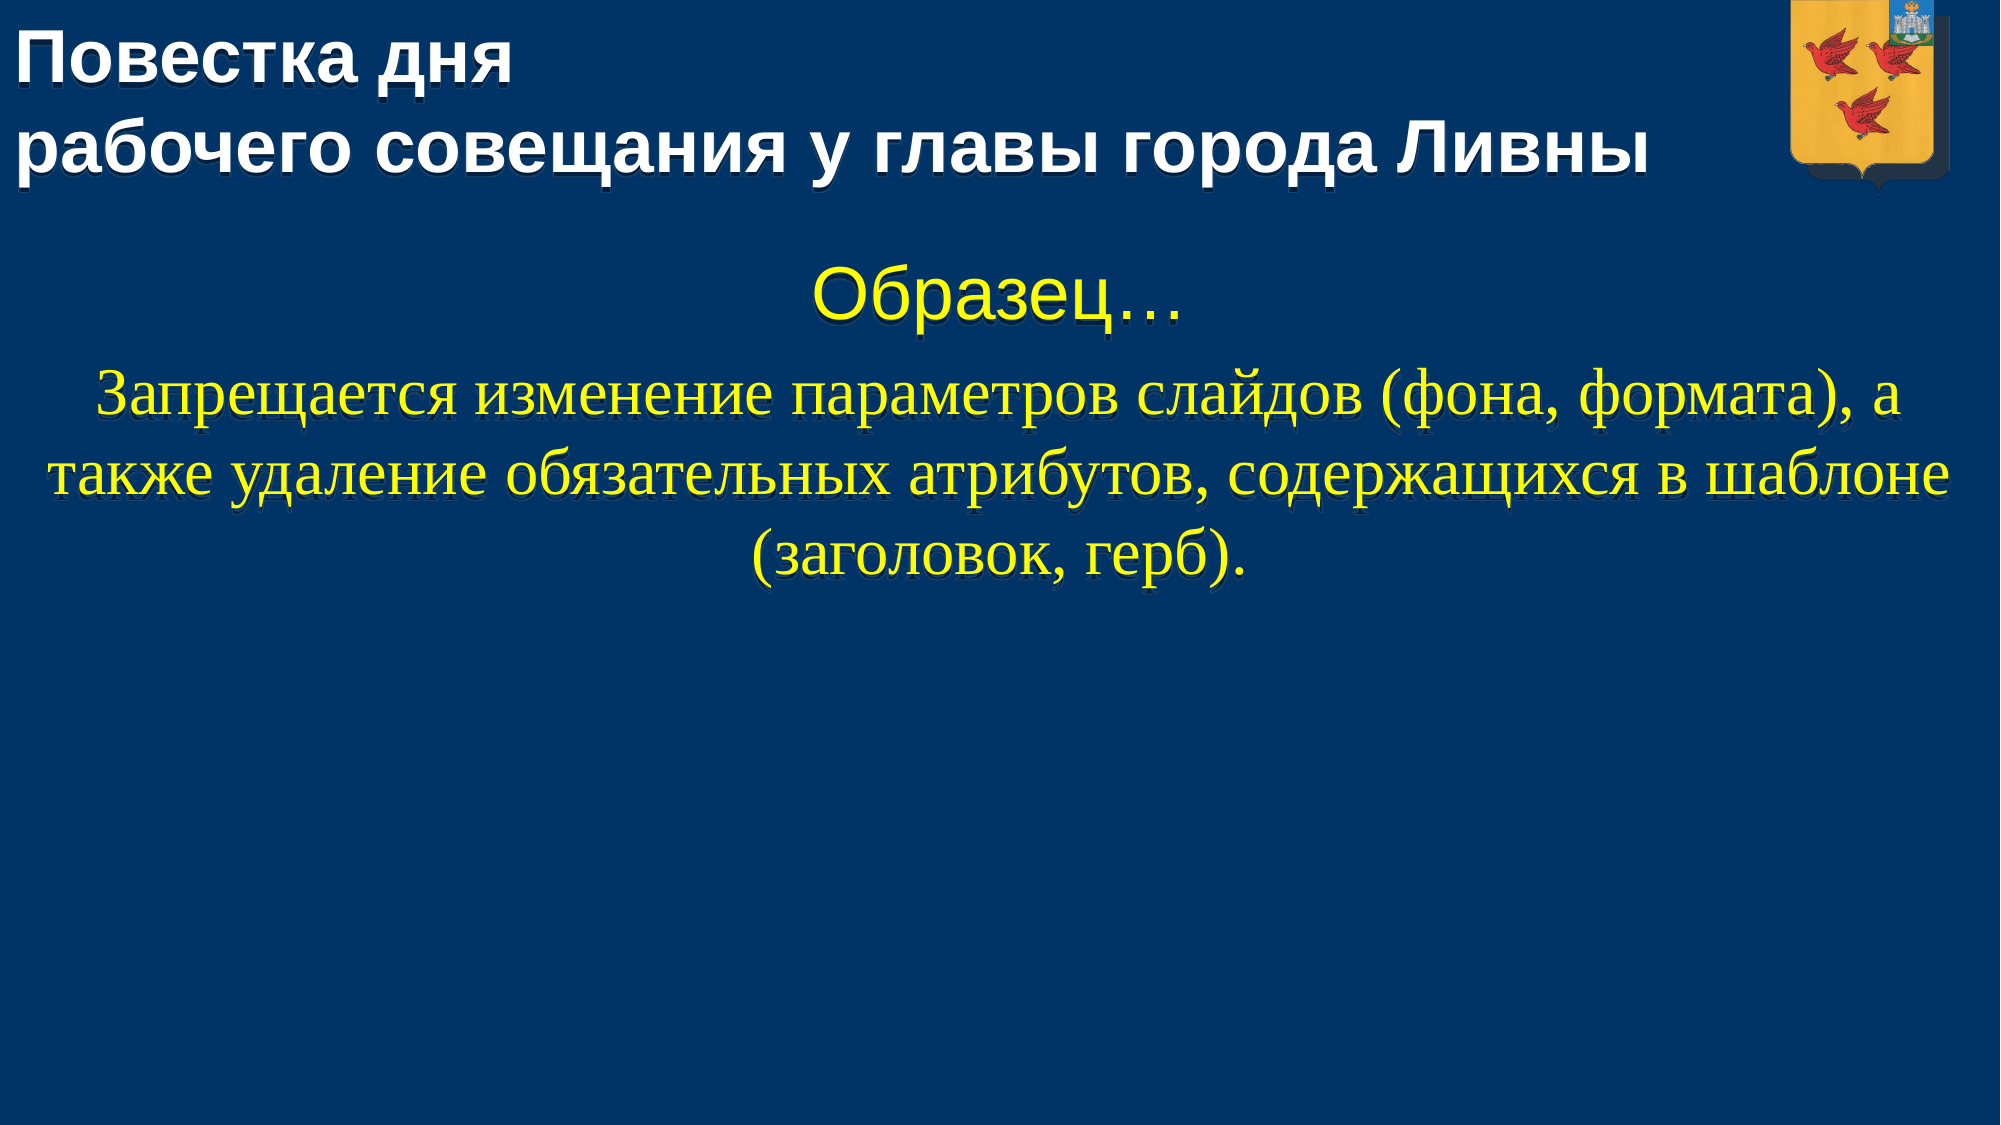

Повестка дня
рабочего совещания у главы города Ливны
Образец…
Запрещается изменение параметров слайдов (фона, формата), а также удаление обязательных атрибутов, содержащихся в шаблоне (заголовок, герб).